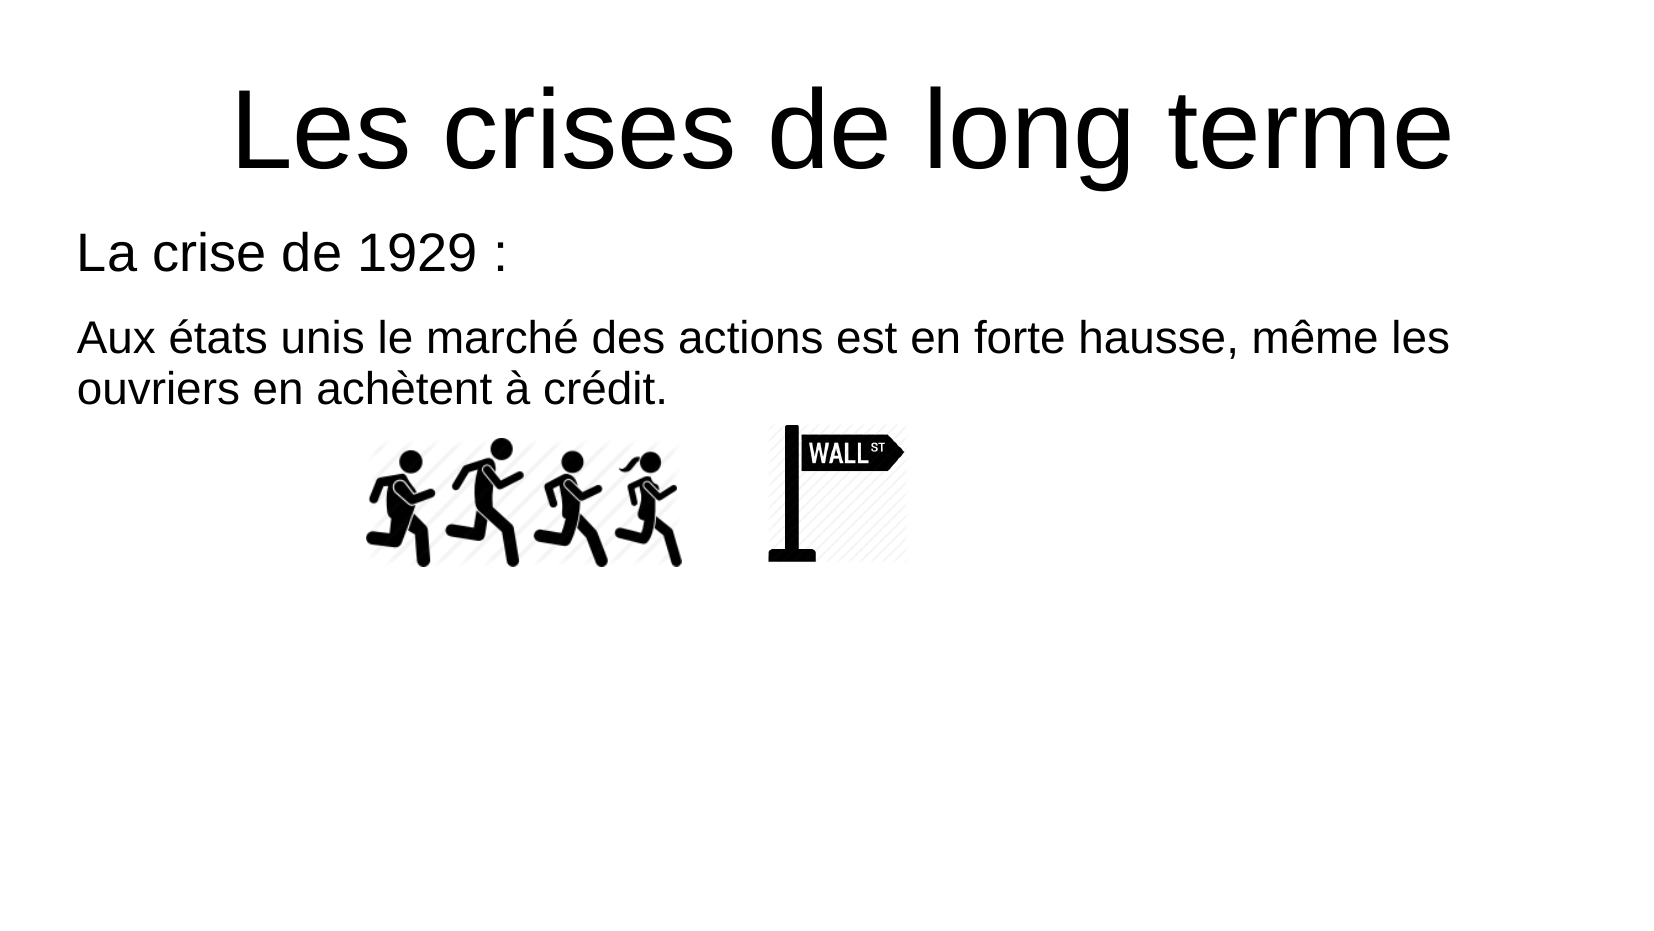

# Les crises de long terme
La crise de 1929 :
Aux états unis le marché des actions est en forte hausse, même les ouvriers en achètent à crédit.